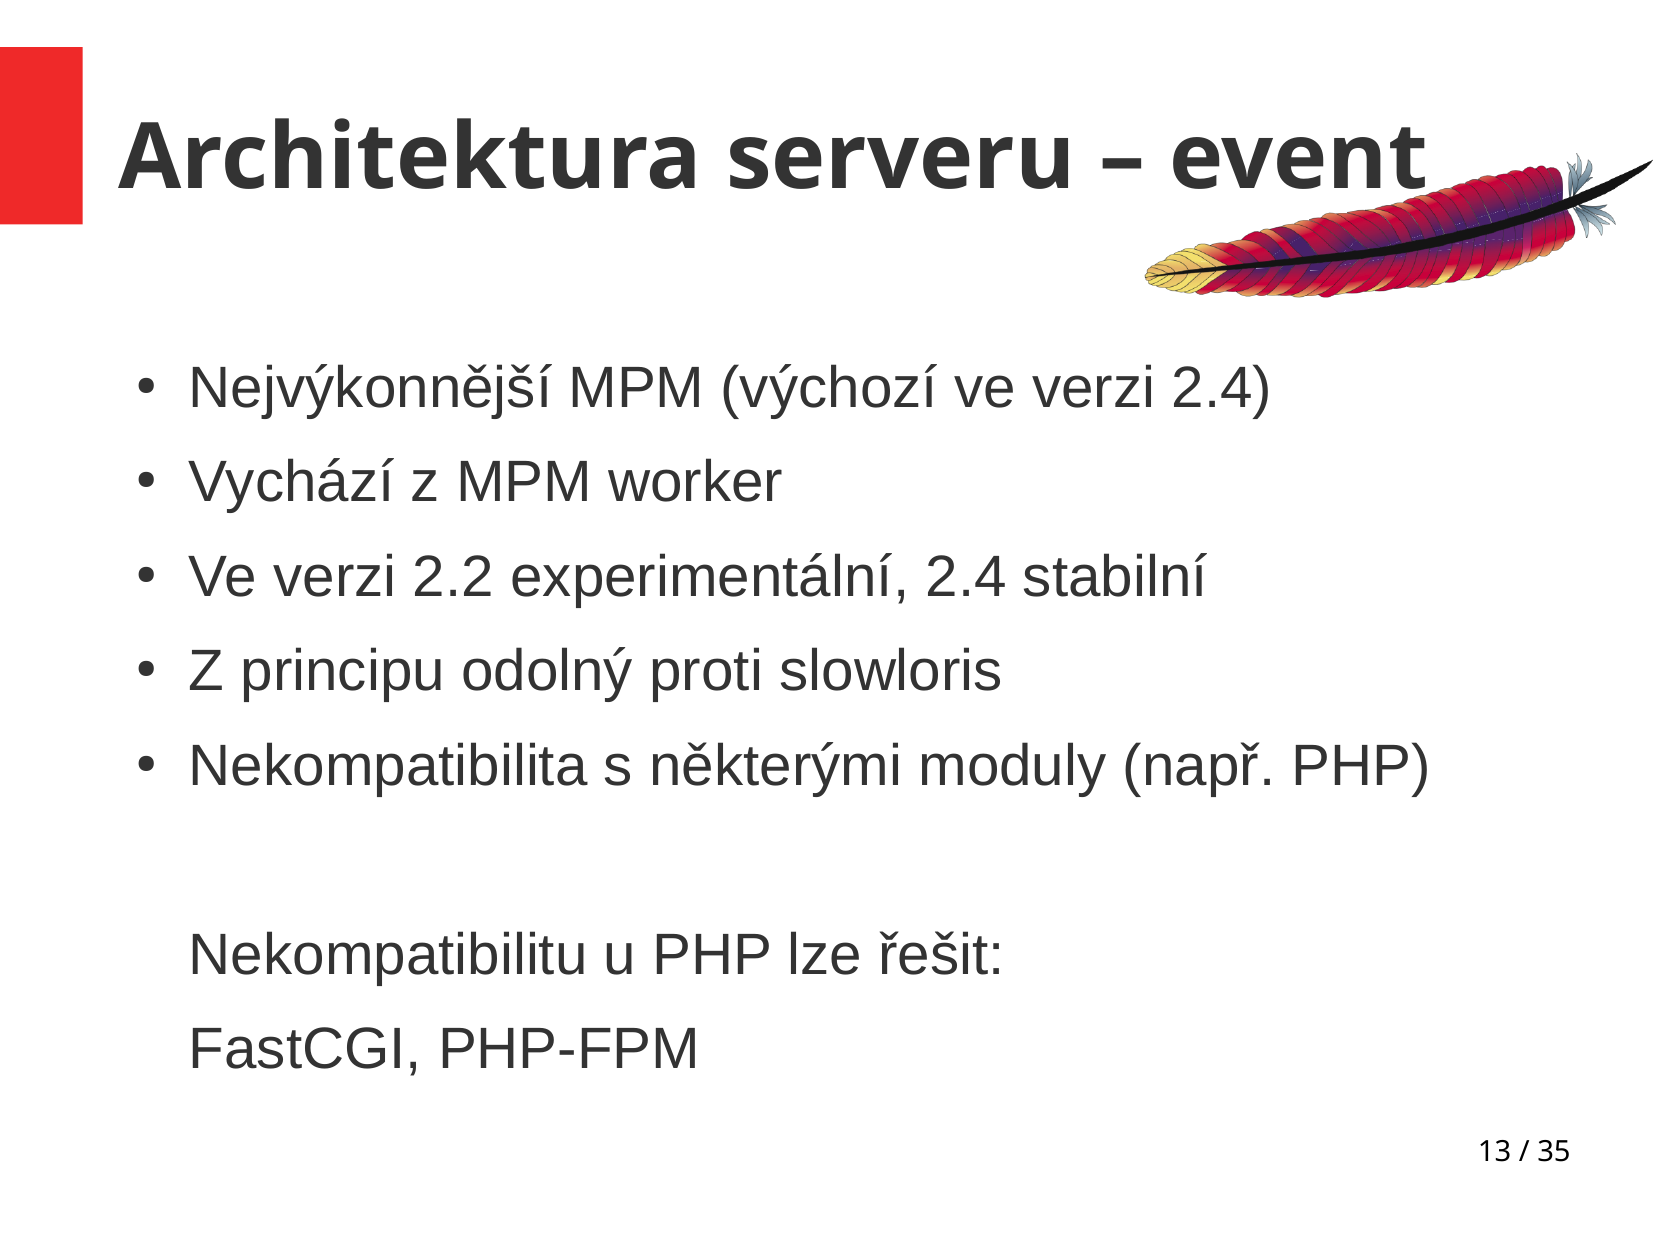

# Architektura serveru – event
Nejvýkonnější MPM (výchozí ve verzi 2.4)
Vychází z MPM worker
Ve verzi 2.2 experimentální, 2.4 stabilní
Z principu odolný proti slowloris
Nekompatibilita s některými moduly (např. PHP)
Nekompatibilitu u PHP lze řešit:
FastCGI, PHP-FPM
13